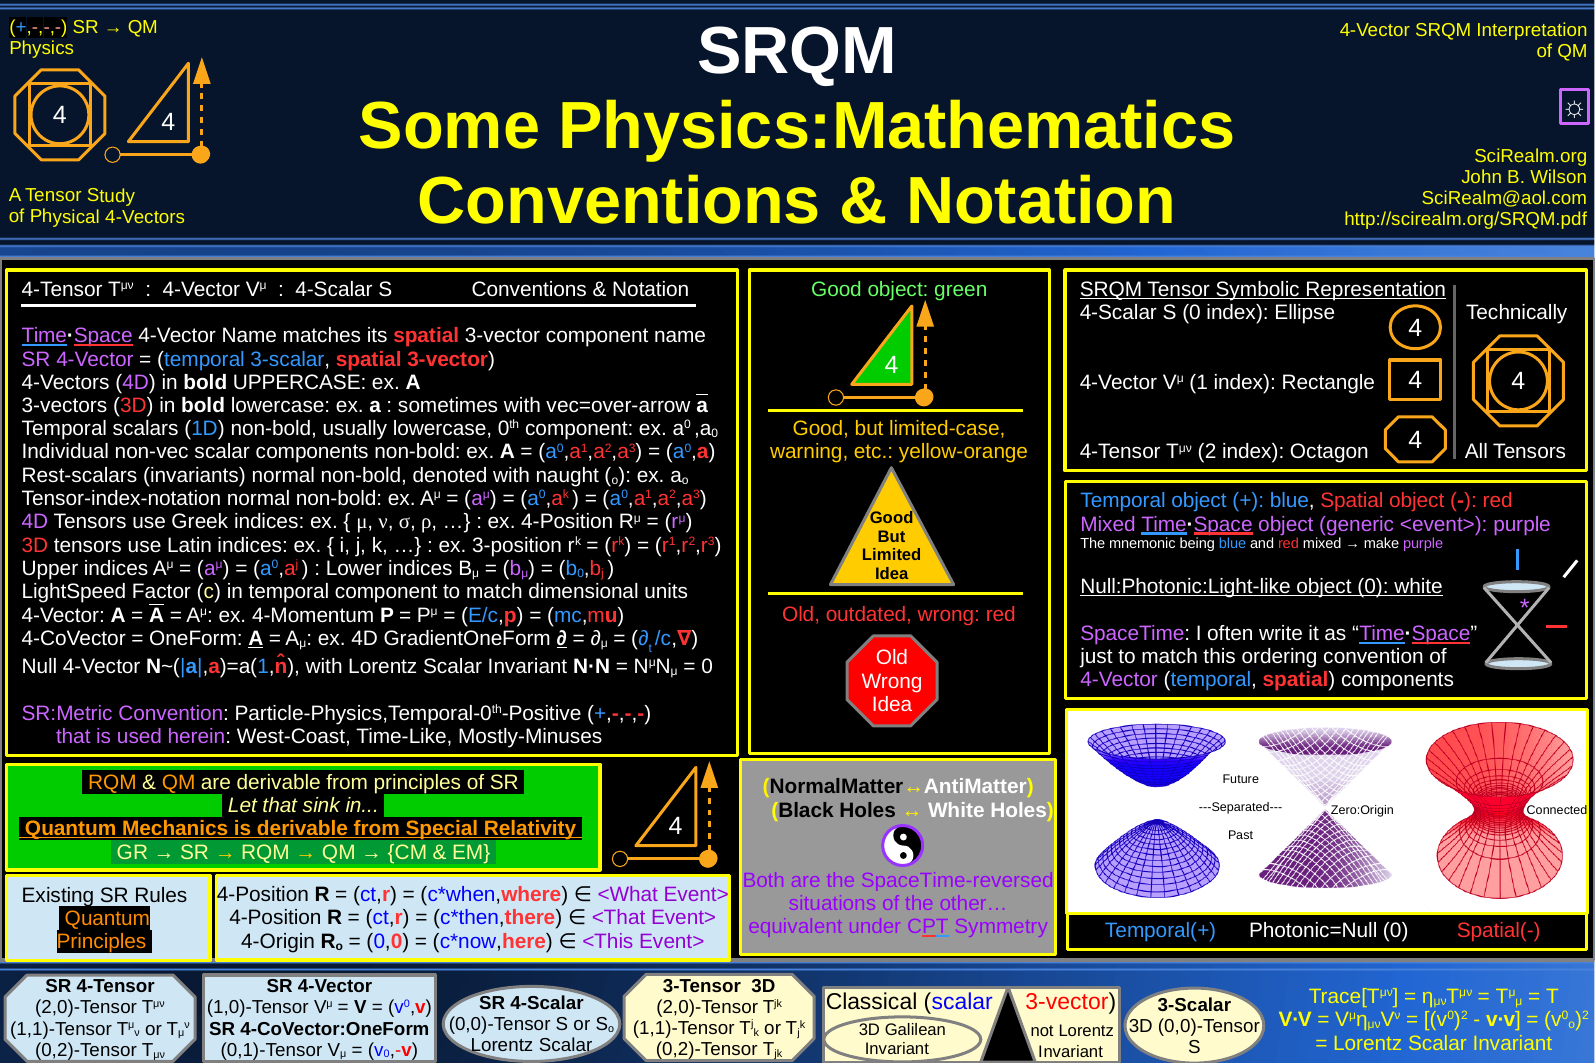

# SRQM Some Physics:Mathematics Conventions & Notation
(+,-,-,-) SR → QM
Physics
A Tensor Study
of Physical 4-Vectors
4-Vector SRQM Interpretation
of QM
SciRealm.org
John B. Wilson
SciRealm@aol.com
http://scirealm.org/SRQM.pdf
4
4
☼
4-Tensor Tμν : 4-Vector Vμ : 4-Scalar S		Conventions & Notation
Time·Space 4-Vector Name matches its spatial 3-vector component name
SR 4-Vector = (temporal 3-scalar, spatial 3-vector)
4-Vectors (4D) in bold UPPERCASE: ex. A
3-vectors (3D) in bold lowercase: ex. a : sometimes with vec=over-arrow a
Temporal scalars (1D) non-bold, usually lowercase, 0th component: ex. a0 ,a0
Individual non-vec scalar components non-bold: ex. A = (a0,a1,a2,a3) = (a0,a)
Rest-scalars (invariants) normal non-bold, denoted with naught (o): ex. ao
Tensor-index-notation normal non-bold: ex. Aμ = (aμ) = (a0,ak ) = (a0,a1,a2,a3)
4D Tensors use Greek indices: ex. { μ, ν, σ, ρ, …} : ex. 4-Position Rμ = (rμ)
3D tensors use Latin indices: ex. { i, j, k, …} : ex. 3-position rk = (rk) = (r1,r2,r3)
Upper indices Aμ = (aμ) = (a0,aj ) : Lower indices Bμ = (bμ) = (b0,bj )
LightSpeed Factor (c) in temporal component to match dimensional units
4-Vector: A = A = Aμ: ex. 4-Momentum P = Pμ = (E/c,p) = (mc,mu)
4-CoVector = OneForm: A = Aμ: ex. 4D GradientOneForm ∂ = ∂μ = (∂t /c,∇)
Null 4-Vector N~(|a|,a)=a(1,n̂), with Lorentz Scalar Invariant N·N = NμNμ = 0
SR:Metric Convention: Particle-Physics,Temporal-0th-Positive (+,-,-,-)
 that is used herein: West-Coast, Time-Like, Mostly-Minuses
Good object: green
Good, but limited-case, warning, etc.: yellow-orange
Old, outdated, wrong: red
SRQM Tensor Symbolic Representation
4-Scalar S (0 index): Ellipse		 Technically
4-Vector Vμ (1 index): Rectangle
4-Tensor Tμν (2 index): Octagon		 All Tensors
4
4
4
4
4
Good
But
Limited
Idea
Temporal object (+): blue, Spatial object (-): red
Mixed Time·Space object (generic <event>): purple
The mnemonic being blue and red mixed → make purple
Null:Photonic:Light-like object (0): white
SpaceTime: I often write it as “Time·Space”
just to match this ordering convention of
4-Vector (temporal, spatial) components
*
Old
Wrong
Idea
Future
---Separated---
Past
Zero:Origin
Connected
(NormalMatter↔AntiMatter)
 (Black Holes ↔ White Holes)
Both are the SpaceTime-reversed
situations of the other…
equivalent under CPT Symmetry
4
 RQM & QM are derivable from principles of SR
 Let that sink in...
 Quantum Mechanics is derivable from Special Relativity
 GR → SR → RQM → QM → {CM & EM}
Existing SR Rules
 Quantum Principles
4-Position R = (ct,r) = (c*when,where) ∈ <What Event>
4-Position R = (ct,r) = (c*then,there) ∈ <That Event>
4-Origin Ro = (0,0) = (c*now,here) ∈ <This Event>
 Temporal(+)	 Photonic=Null (0)	Spatial(-)
3-Tensor 3D
(2,0)-Tensor Tjk
(1,1)-Tensor Tjk or Tjk
(0,2)-Tensor Tjk
SR 4-Tensor
(2,0)-Tensor Tμν
(1,1)-Tensor Tμν or Tμν
(0,2)-Tensor Tμν
SR 4-Vector
(1,0)-Tensor Vμ = V = (v0,v)
SR 4-CoVector:OneForm
(0,1)-Tensor Vμ = (v0,-v)
Trace[Tμν] = ημνTμν = Tμμ = T
V∙V = VμημνVν = [(v0)2 - v∙v] = (v0o)2
= Lorentz Scalar Invariant
SR 4-Scalar
(0,0)-Tensor S or So
Lorentz Scalar
Classical (scalar ; 3-vector)
 not Lorentz
 Invariant
3D Galilean
Invariant
3-Scalar
3D (0,0)-Tensor
S